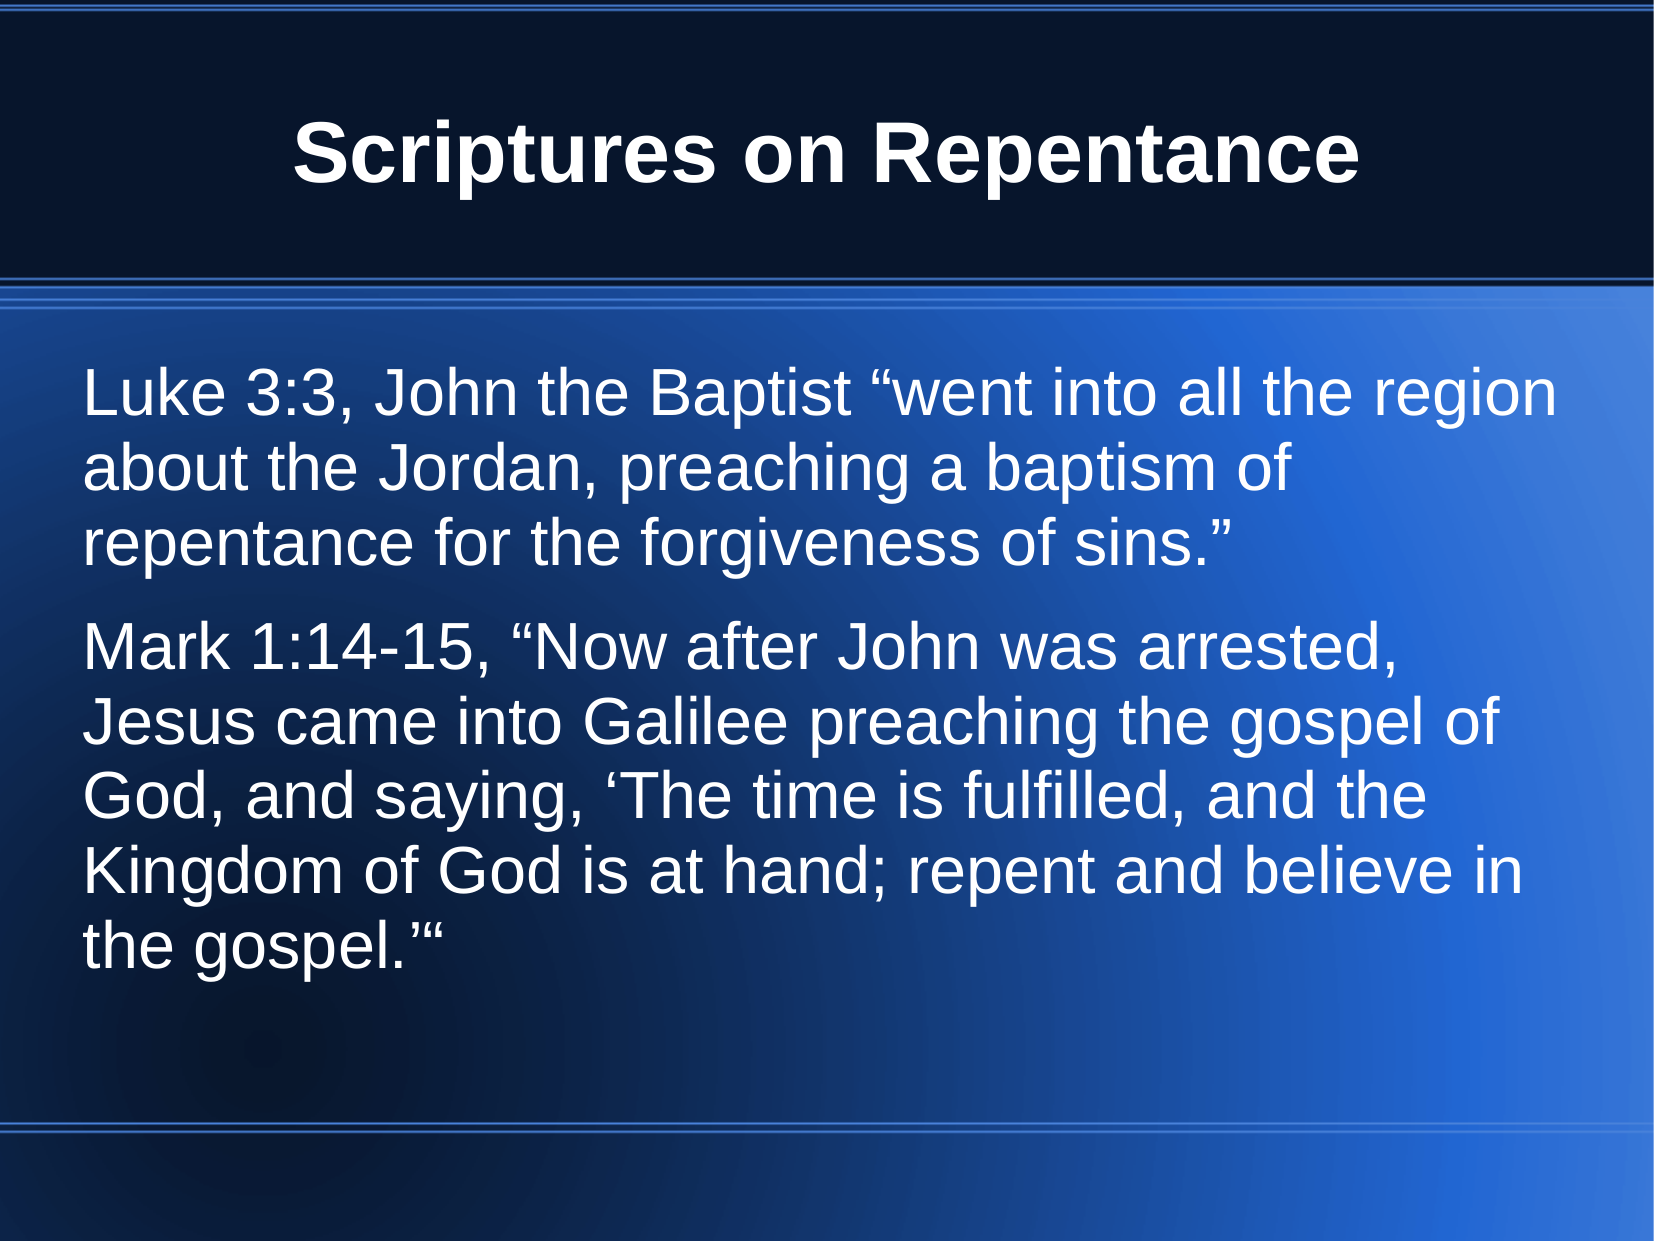

# Scriptures on Repentance
Luke 3:3, John the Baptist “went into all the region about the Jordan, preaching a baptism of repentance for the forgiveness of sins.”
Mark 1:14-15, “Now after John was arrested, Jesus came into Galilee preaching the gospel of God, and saying, ‘The time is fulfilled, and the Kingdom of God is at hand; repent and believe in the gospel.’“